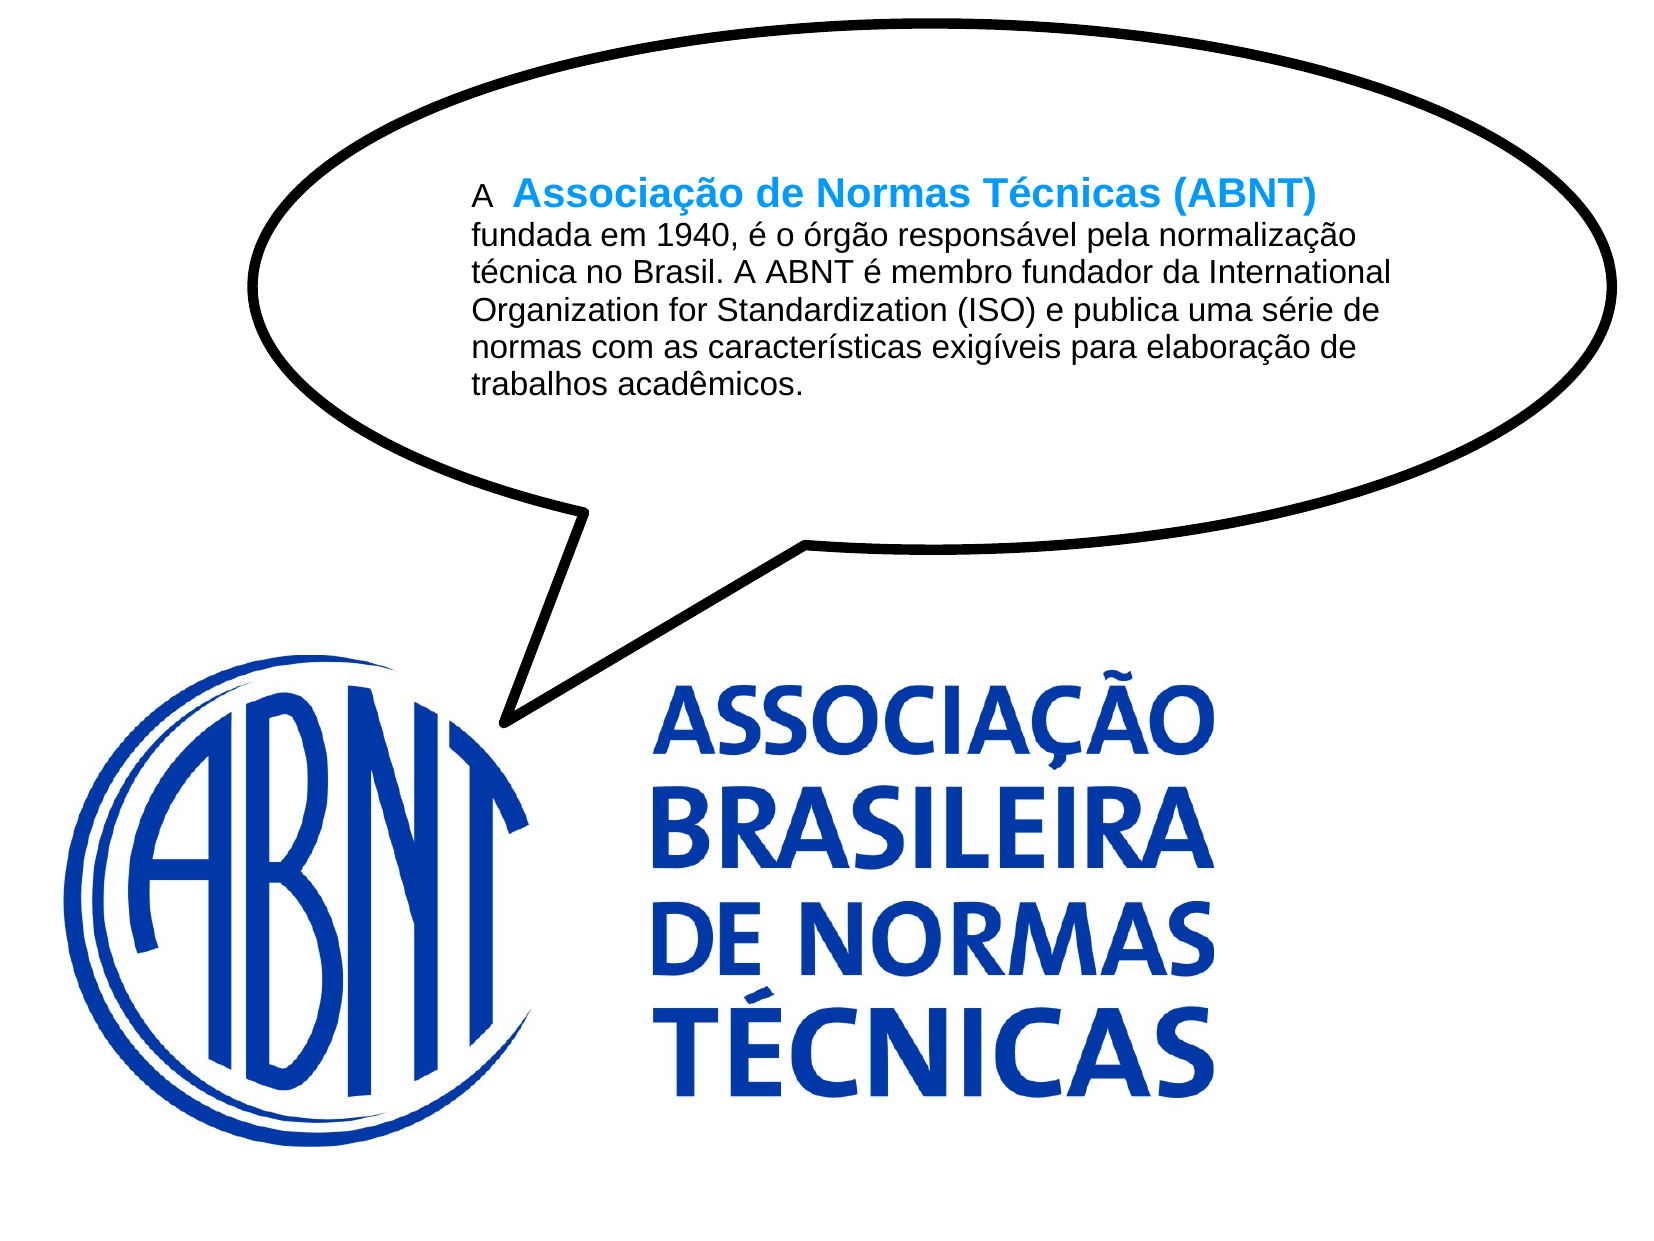

A Associação de Normas Técnicas (ABNT), fundada em 1940, é o órgão responsável pela normalização técnica no Brasil. A ABNT é membro fundador da International Organization for Standardization (ISO) e publica uma série de normas com as características exigíveis para elaboração de trabalhos acadêmicos.